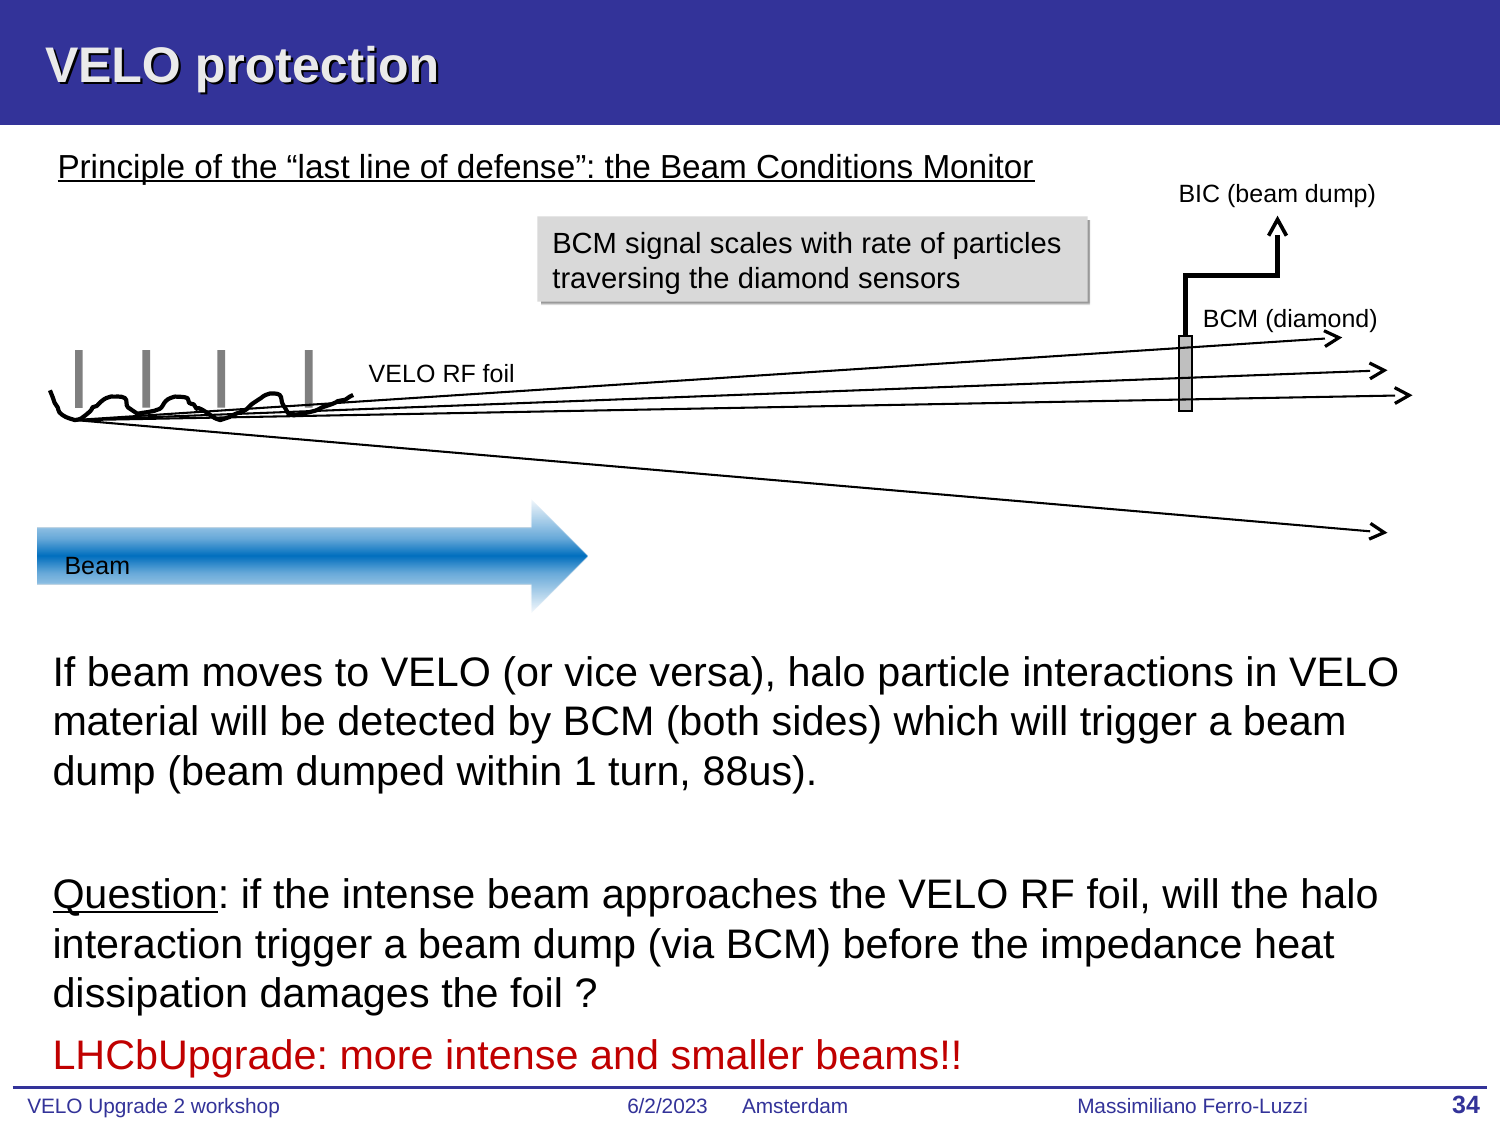

# VELO protection
Principle of the “last line of defense”: the Beam Conditions Monitor
BIC (beam dump)
BCM signal scales with rate of particles traversing the diamond sensors
BCM (diamond)
VELO RF foil
Beam
If beam moves to VELO (or vice versa), halo particle interactions in VELO material will be detected by BCM (both sides) which will trigger a beam dump (beam dumped within 1 turn, 88us).
Question: if the intense beam approaches the VELO RF foil, will the halo interaction trigger a beam dump (via BCM) before the impedance heat dissipation damages the foil ?
LHCbUpgrade: more intense and smaller beams!!